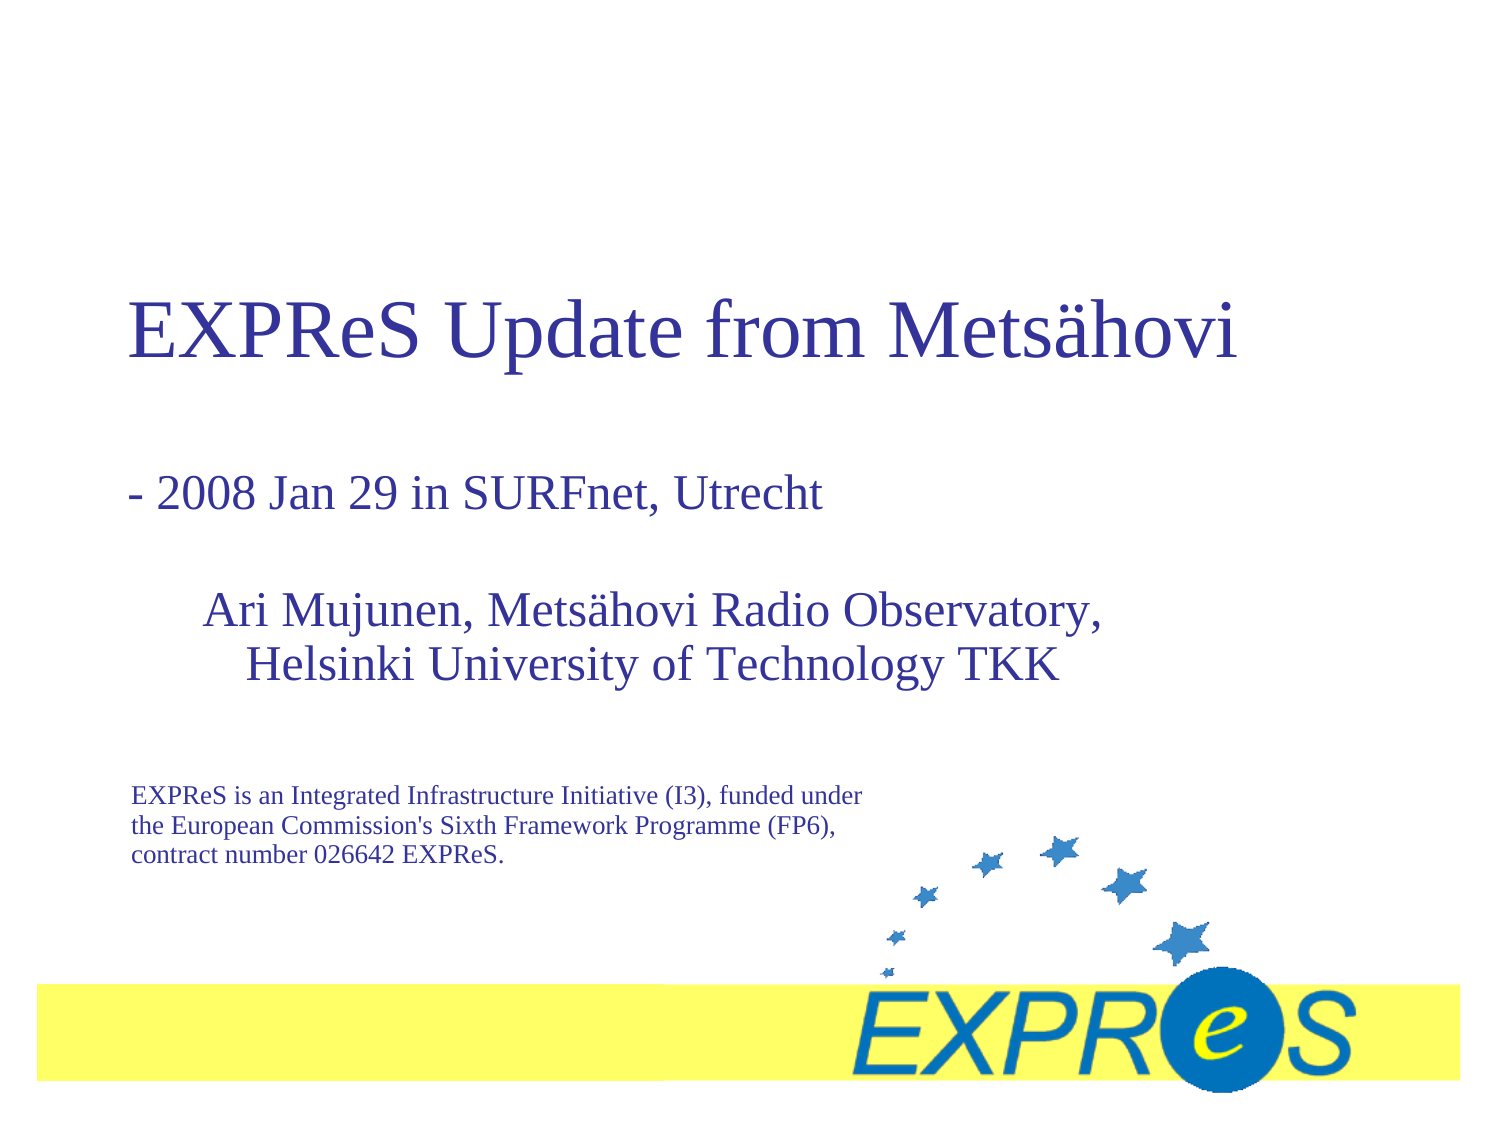

# EXPReS Update from Metsähovi - 2008 Jan 29 in SURFnet, Utrecht
Ari Mujunen, Metsähovi Radio Observatory,
Helsinki University of Technology TKK
EXPReS is an Integrated Infrastructure Initiative (I3), funded under the European Commission's Sixth Framework Programme (FP6), contract number 026642 EXPReS.